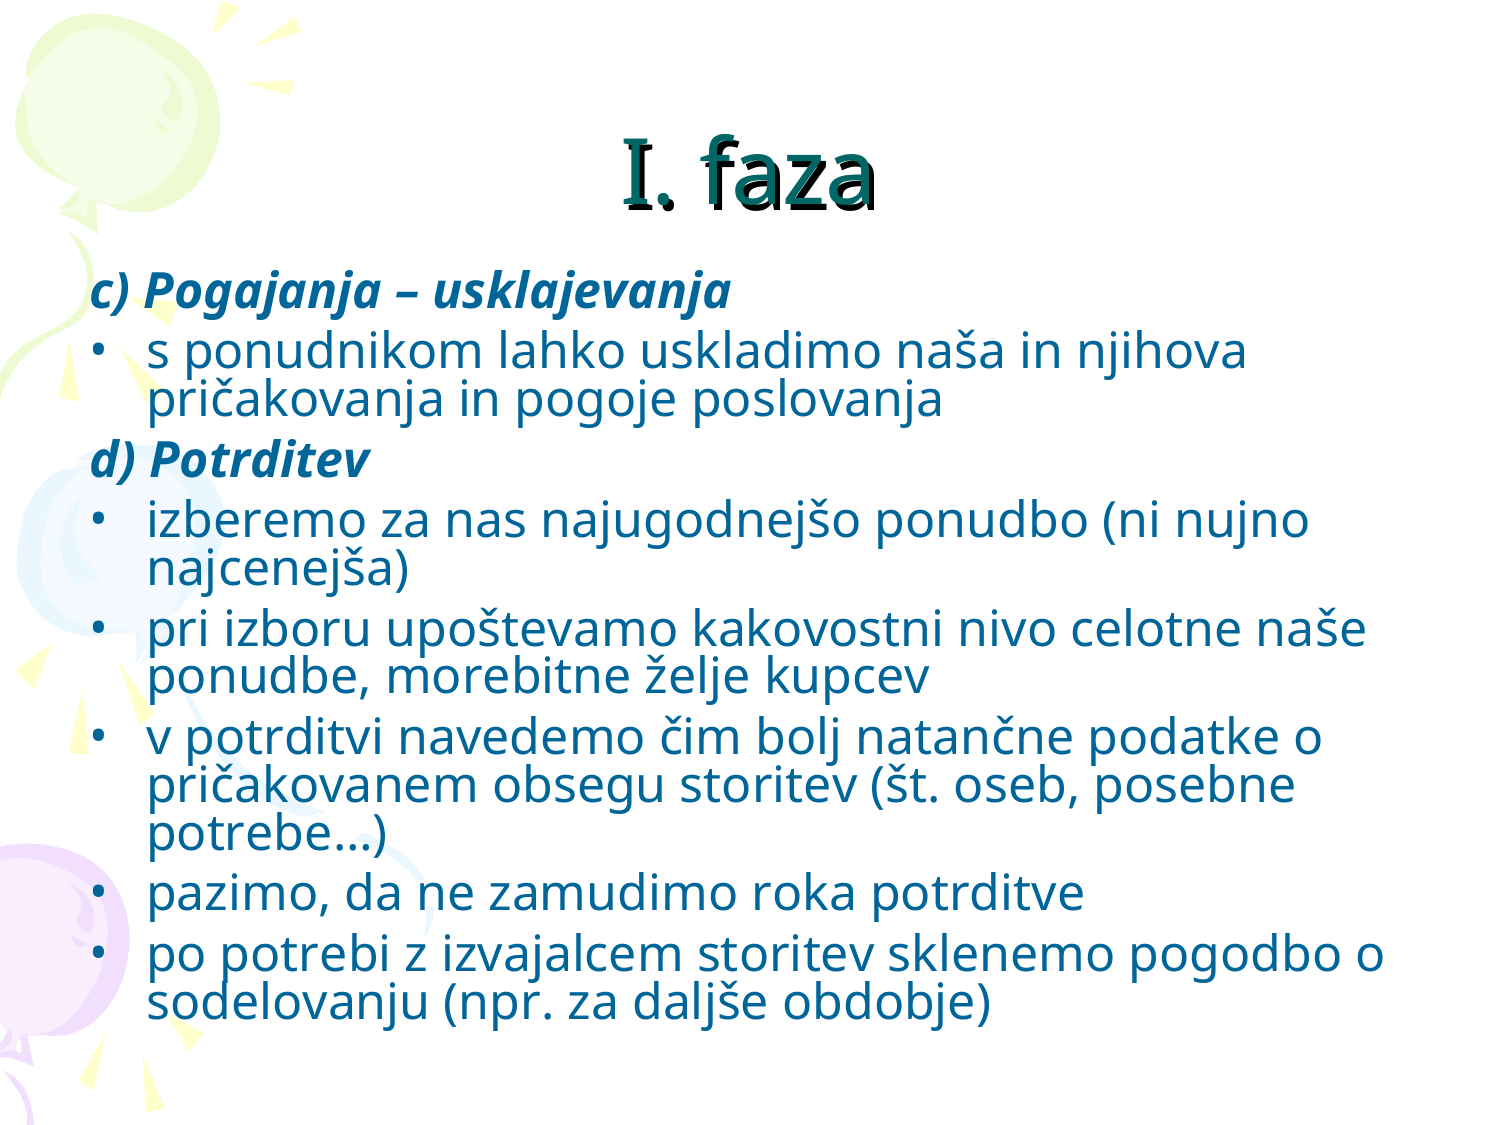

# I. faza
c) Pogajanja – usklajevanja
s ponudnikom lahko uskladimo naša in njihova pričakovanja in pogoje poslovanja
d) Potrditev
izberemo za nas najugodnejšo ponudbo (ni nujno najcenejša)
pri izboru upoštevamo kakovostni nivo celotne naše ponudbe, morebitne želje kupcev
v potrditvi navedemo čim bolj natančne podatke o pričakovanem obsegu storitev (št. oseb, posebne potrebe…)
pazimo, da ne zamudimo roka potrditve
po potrebi z izvajalcem storitev sklenemo pogodbo o sodelovanju (npr. za daljše obdobje)